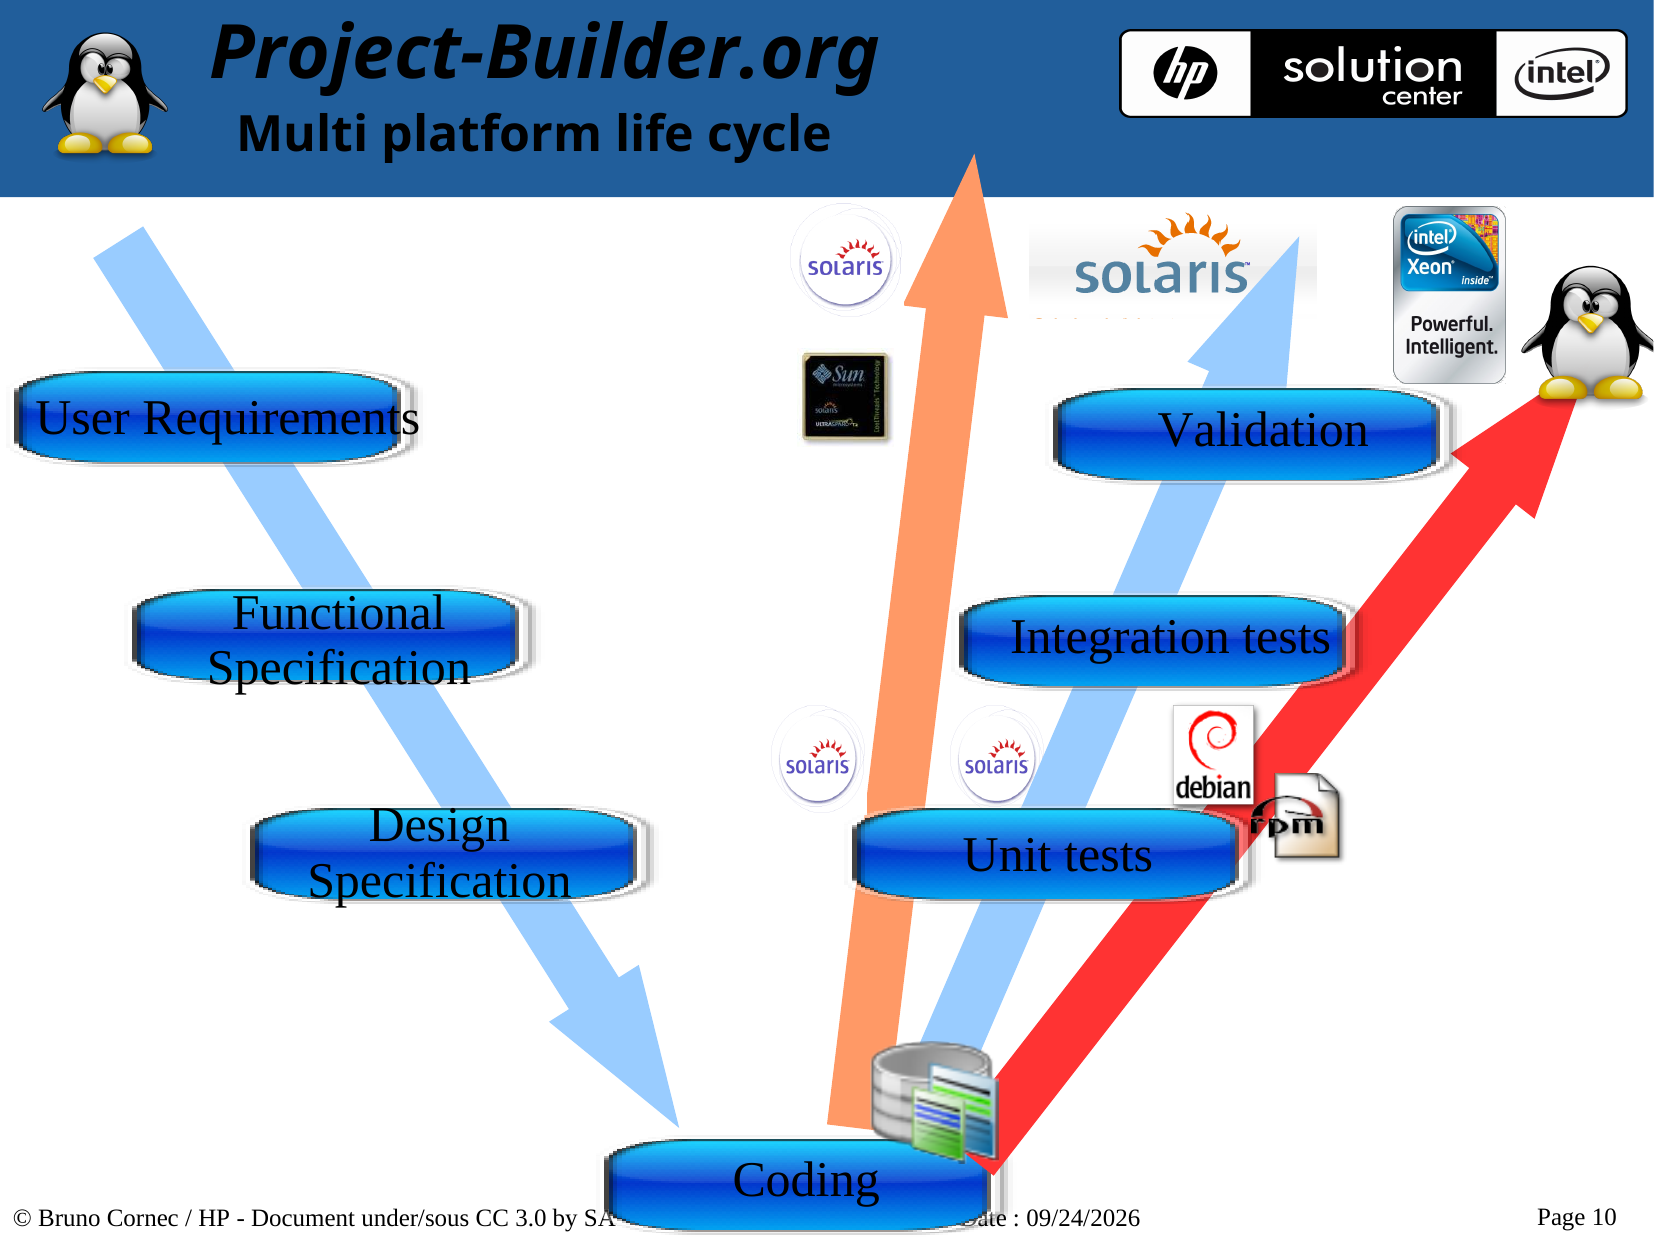

# Multi platform life cycle
User Requirements
Validation
Functional
Specification
Integration tests
Design
Specification
Unit tests
Coding